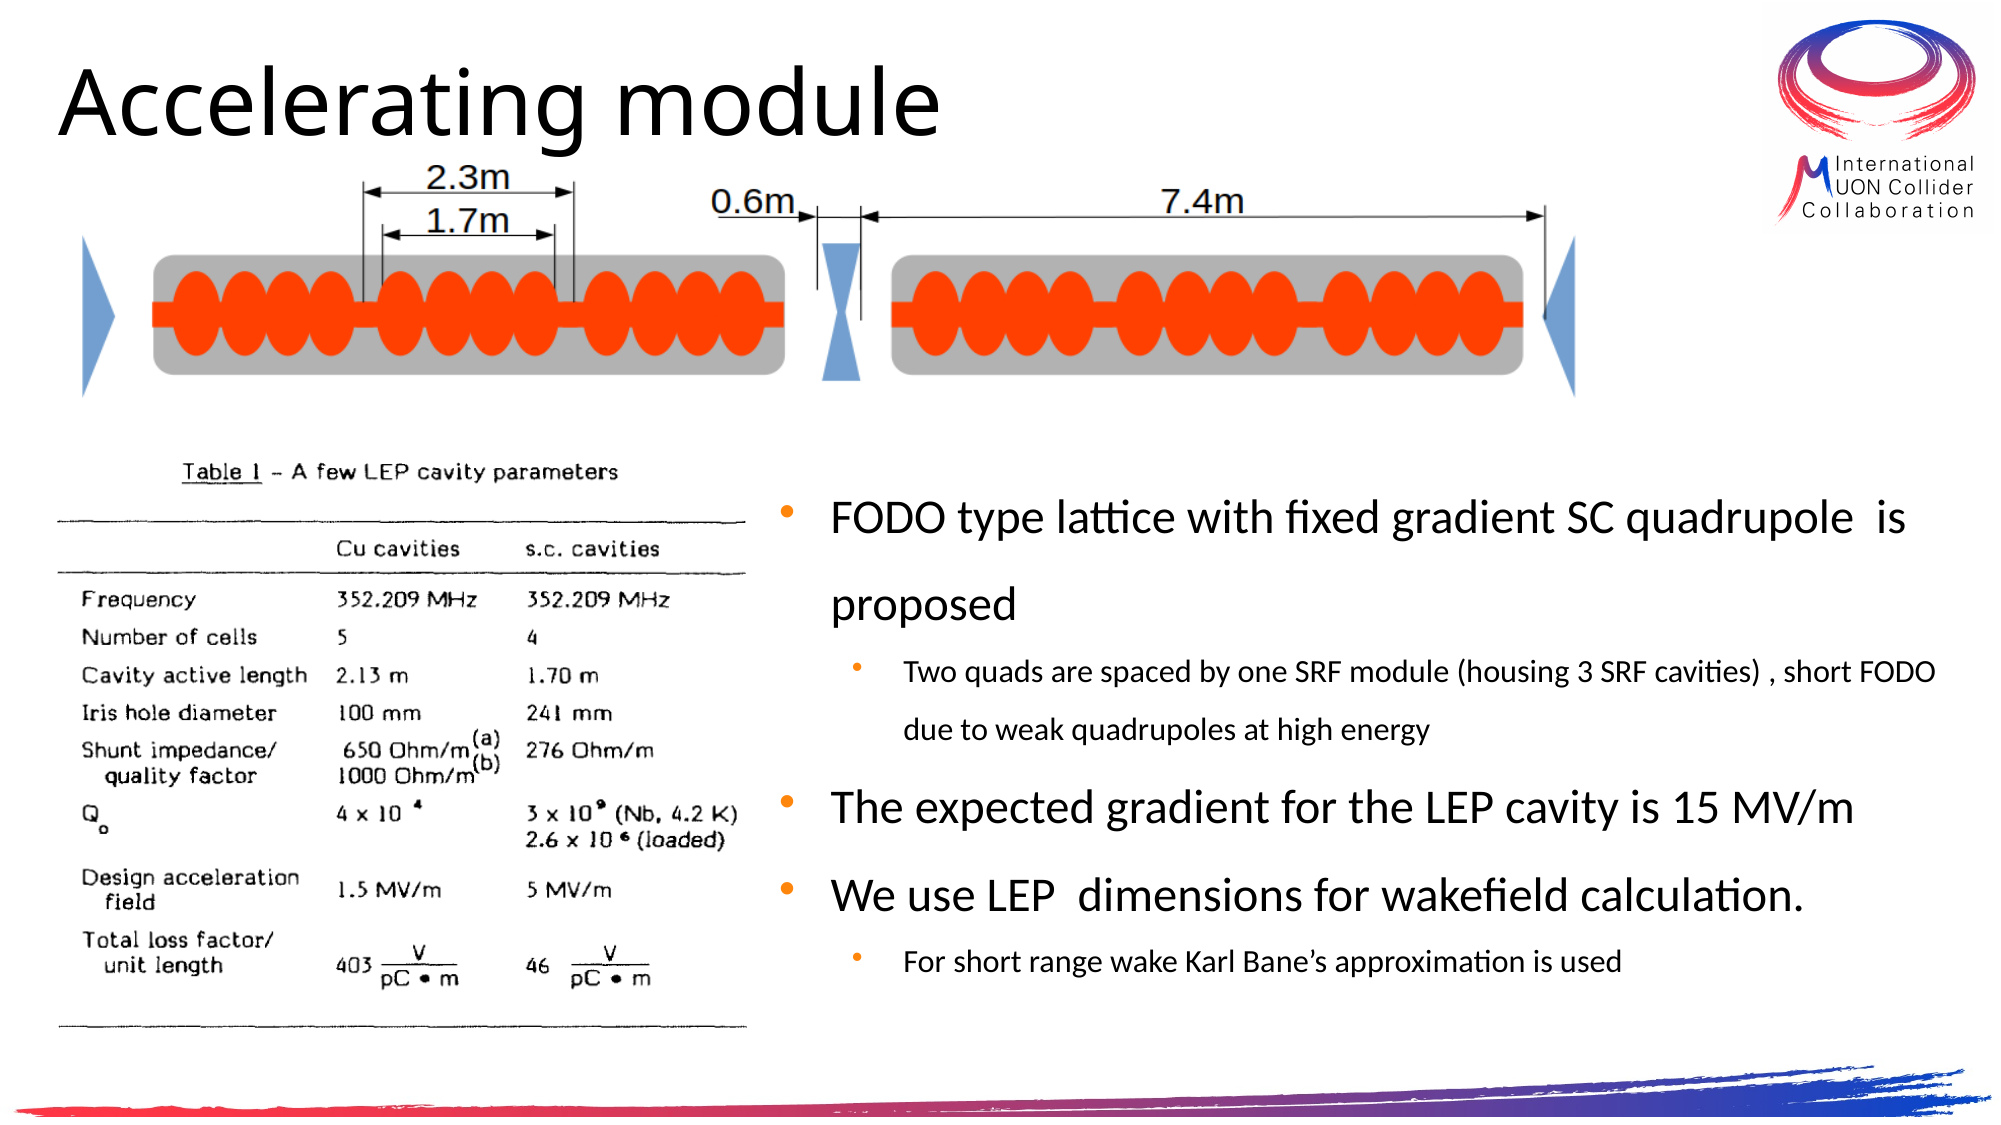

# Accelerating module
FODO type lattice with fixed gradient SC quadrupole is proposed
Two quads are spaced by one SRF module (housing 3 SRF cavities) , short FODO due to weak quadrupoles at high energy
The expected gradient for the LEP cavity is 15 MV/m
We use LEP dimensions for wakefield calculation.
For short range wake Karl Bane’s approximation is used